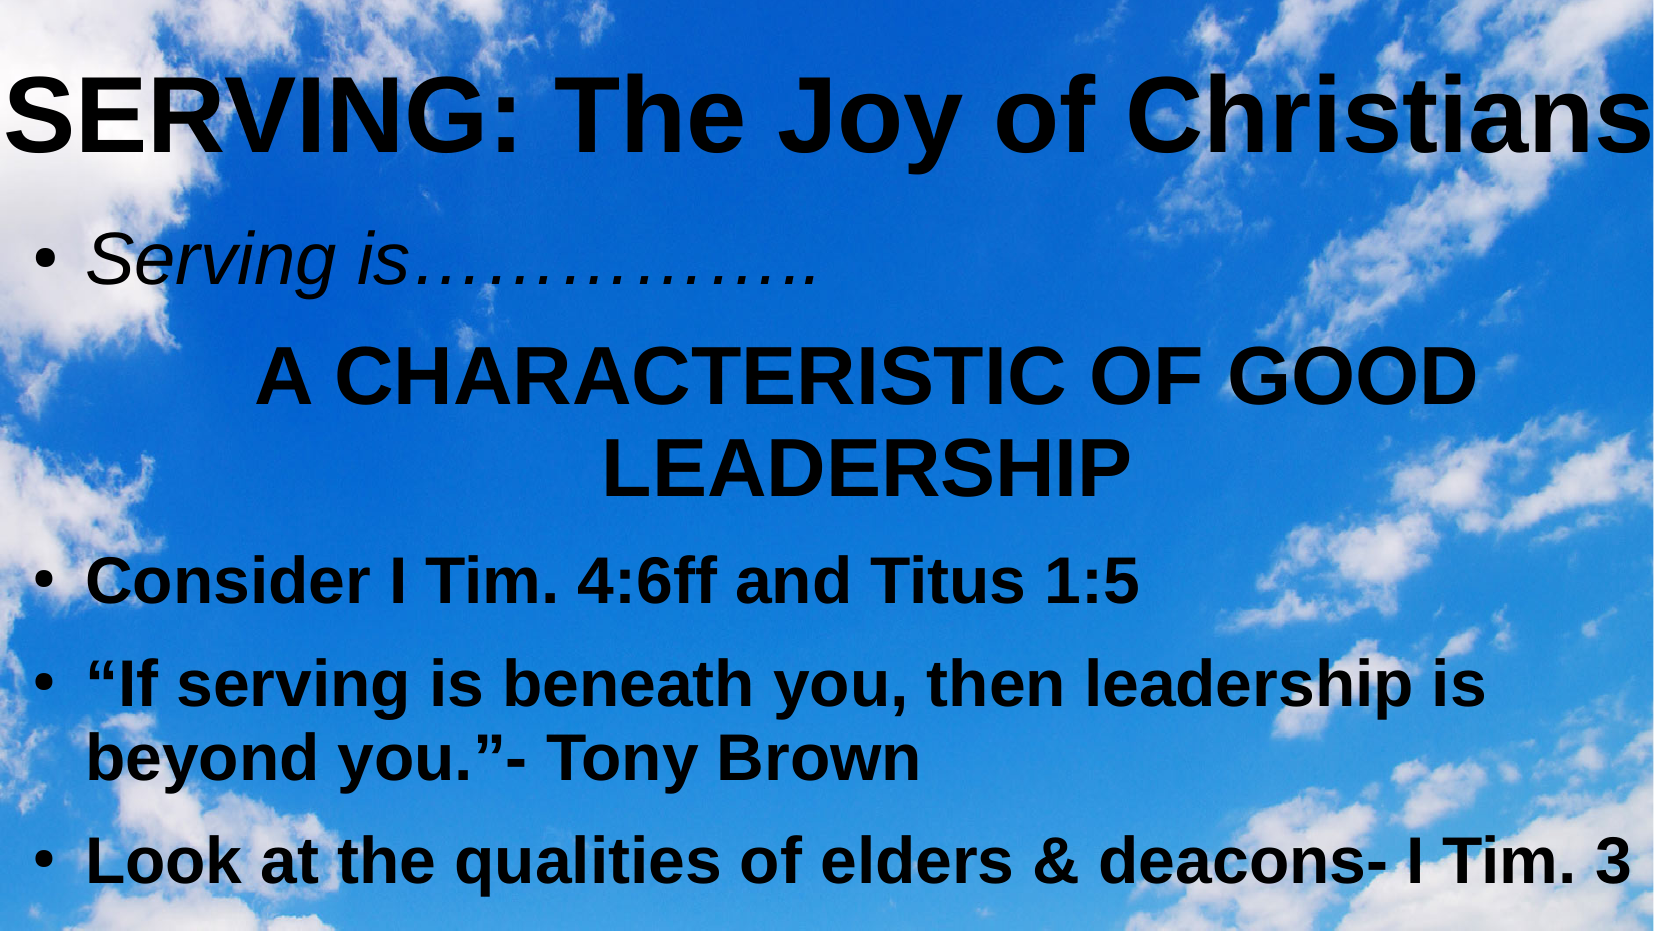

# SERVING: The Joy of Christians
Serving is……………..
A CHARACTERISTIC OF GOOD LEADERSHIP
Consider I Tim. 4:6ff and Titus 1:5
“If serving is beneath you, then leadership is beyond you.”- Tony Brown
Look at the qualities of elders & deacons- I Tim. 3